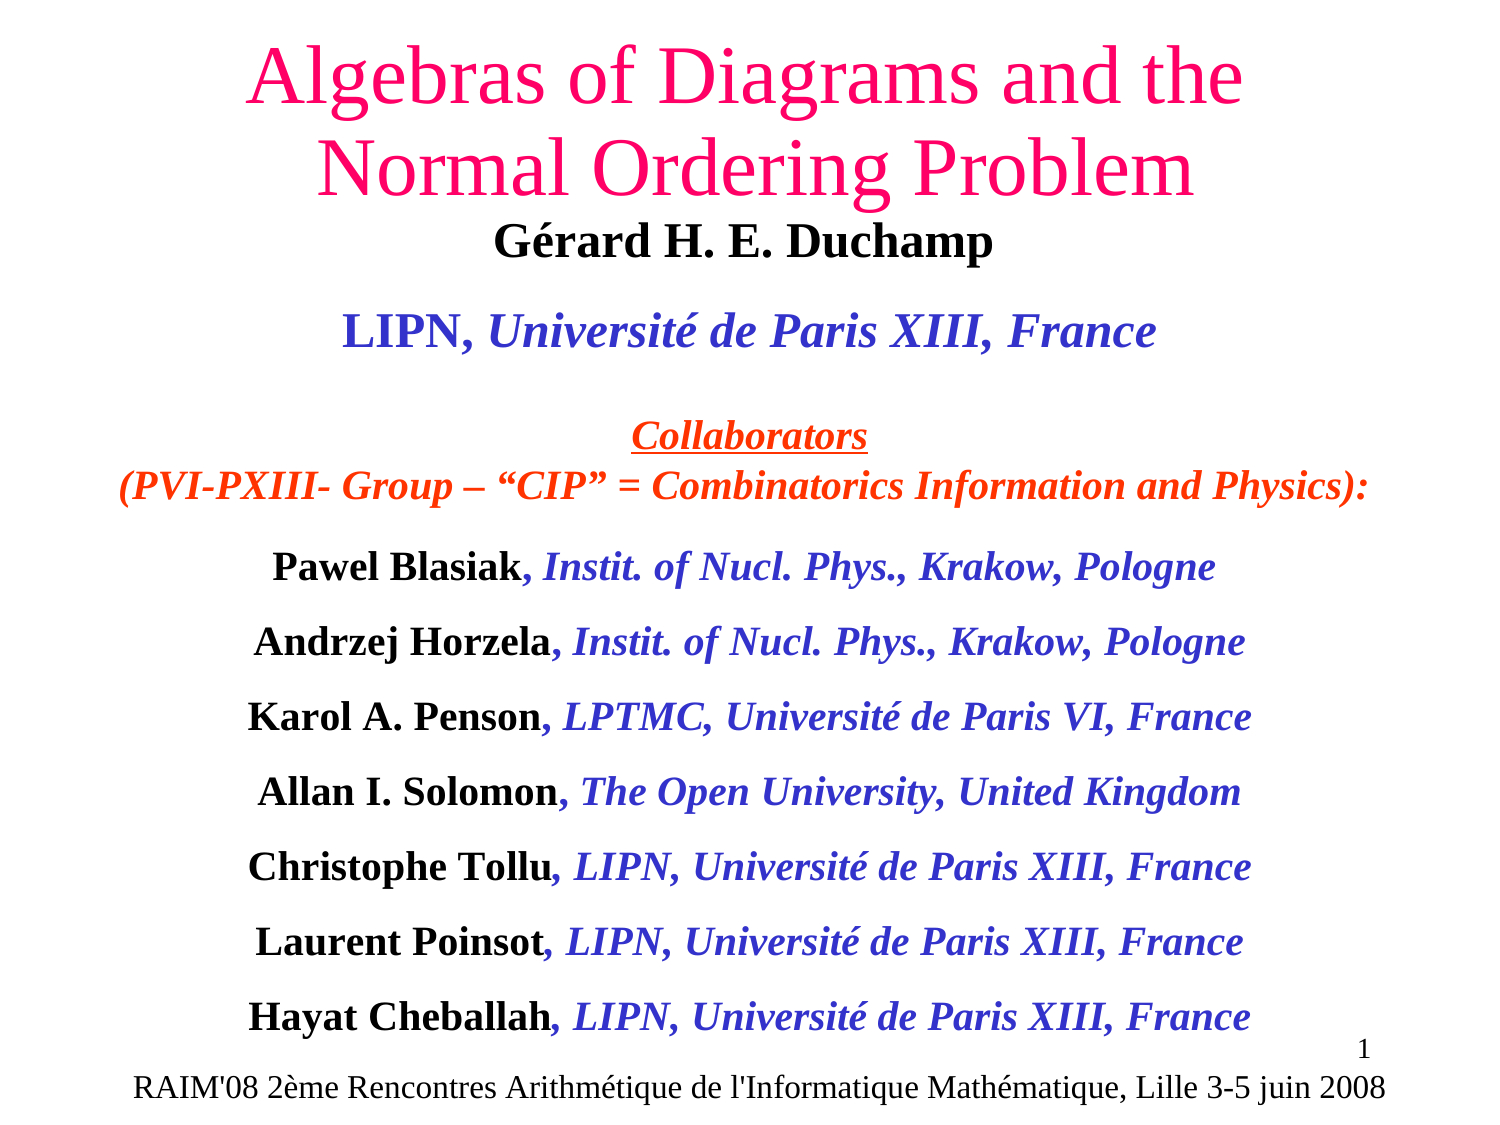

# Algebras of Diagrams and the Normal Ordering Problem
Gérard H. E. Duchamp
LIPN, Université de Paris XIII, France
Collaborators
(PVI-PXIII- Group – “CIP” = Combinatorics Information and Physics):
Pawel Blasiak, Instit. of Nucl. Phys., Krakow, Pologne
Andrzej Horzela, Instit. of Nucl. Phys., Krakow, Pologne
Karol A. Penson, LPTMC, Université de Paris VI, France
Allan I. Solomon, The Open University, United Kingdom
Christophe Tollu, LIPN, Université de Paris XIII, France
Laurent Poinsot, LIPN, Université de Paris XIII, France
Hayat Cheballah, LIPN, Université de Paris XIII, France
1
RAIM'08 2ème Rencontres Arithmétique de l'Informatique Mathématique, Lille 3-5 juin 2008